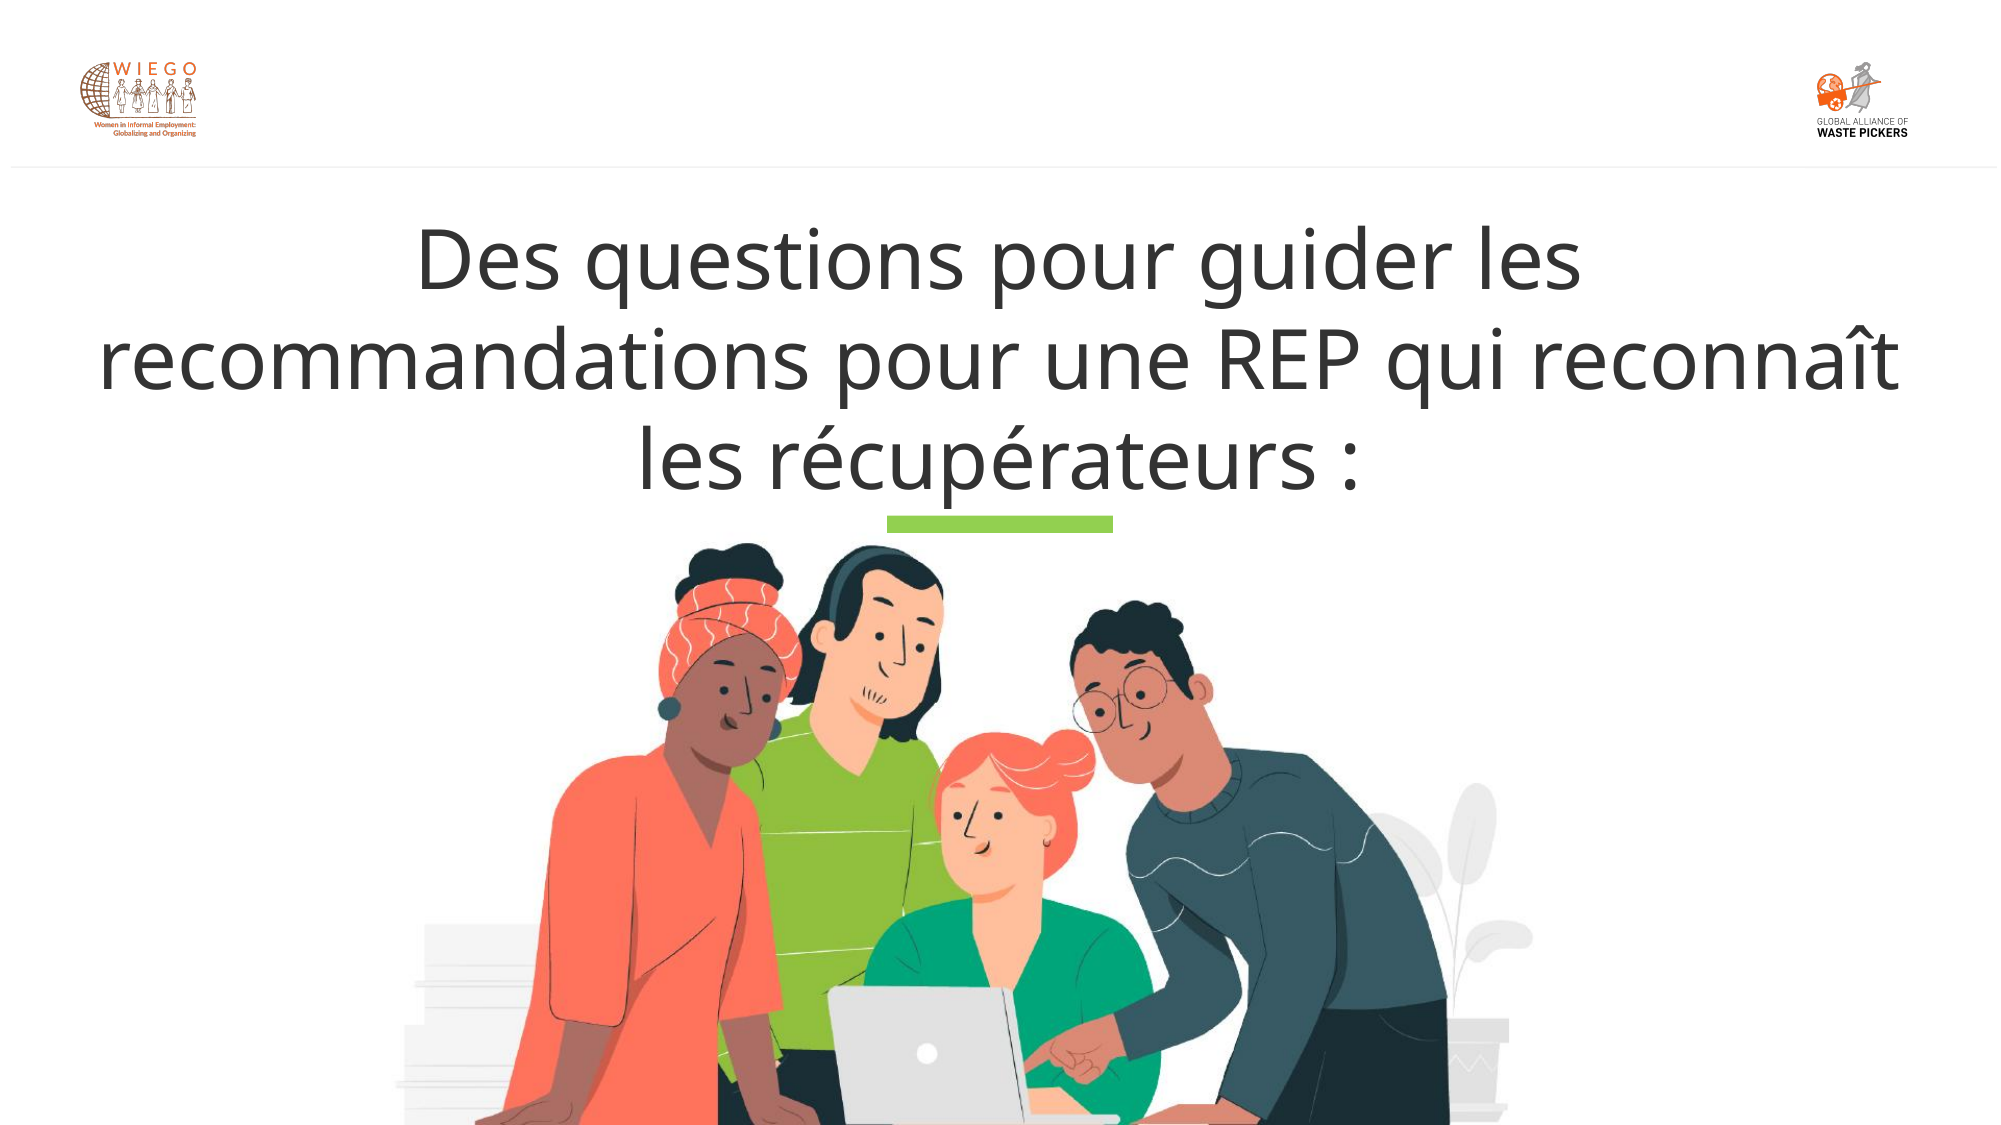

Des questions pour guider les recommandations pour une REP qui reconnaît les récupérateurs :